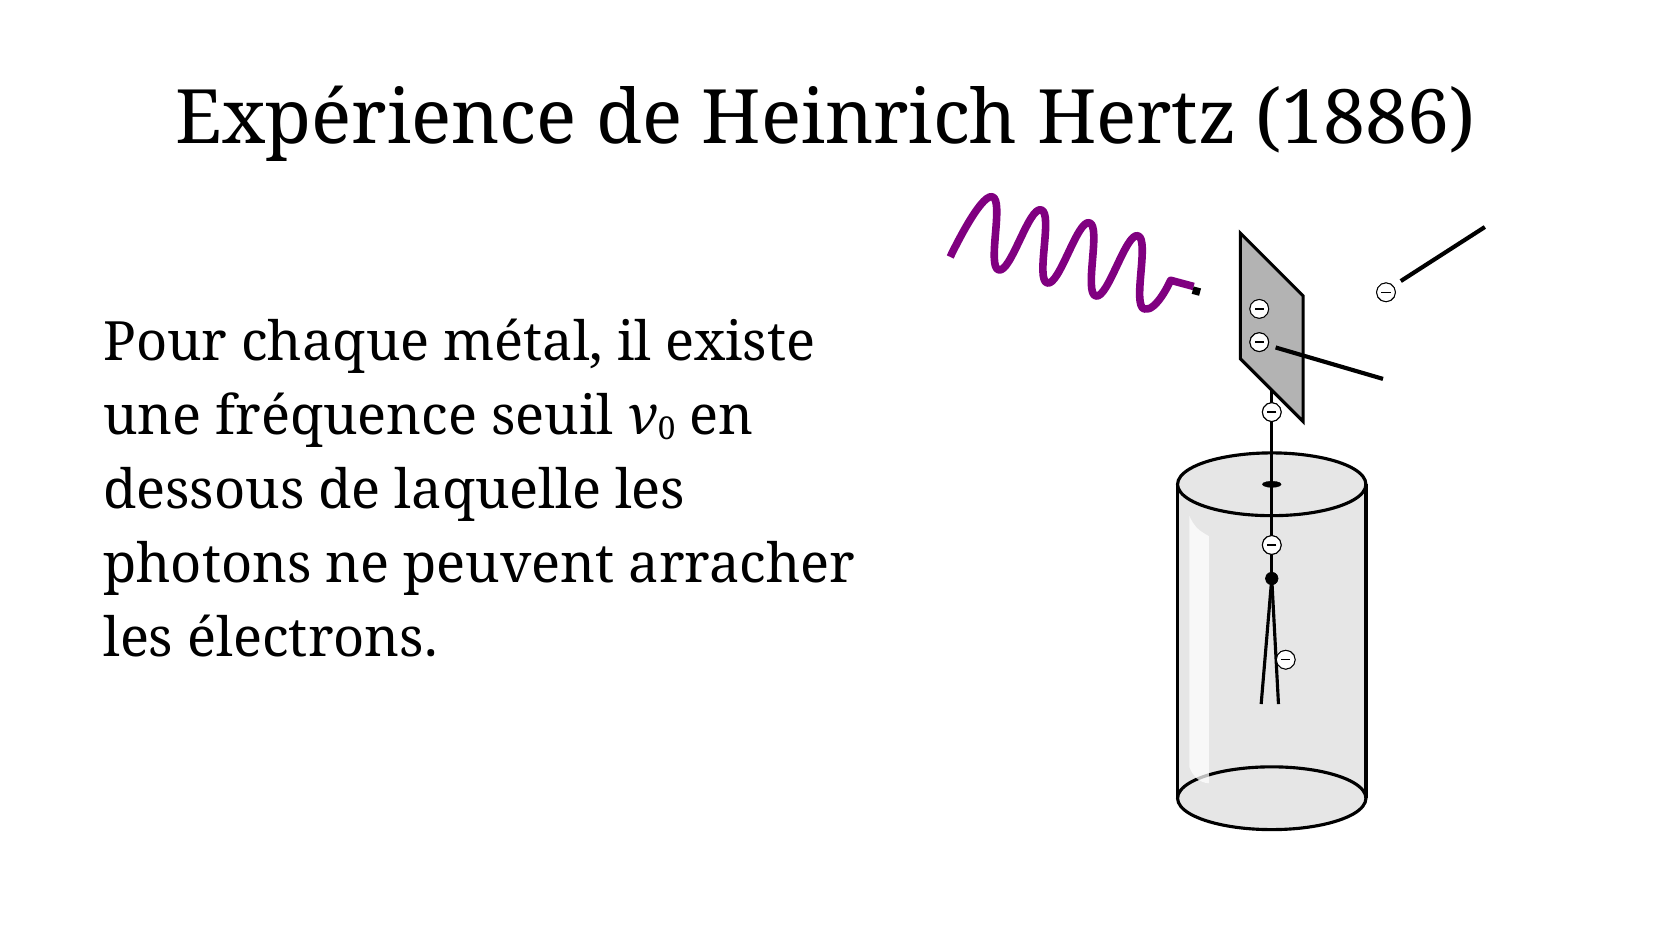

# Expérience de Heinrich Hertz (1886)
Pour chaque métal, il existe une fréquence seuil ν0 en dessous de laquelle les photons ne peuvent arracher les électrons.